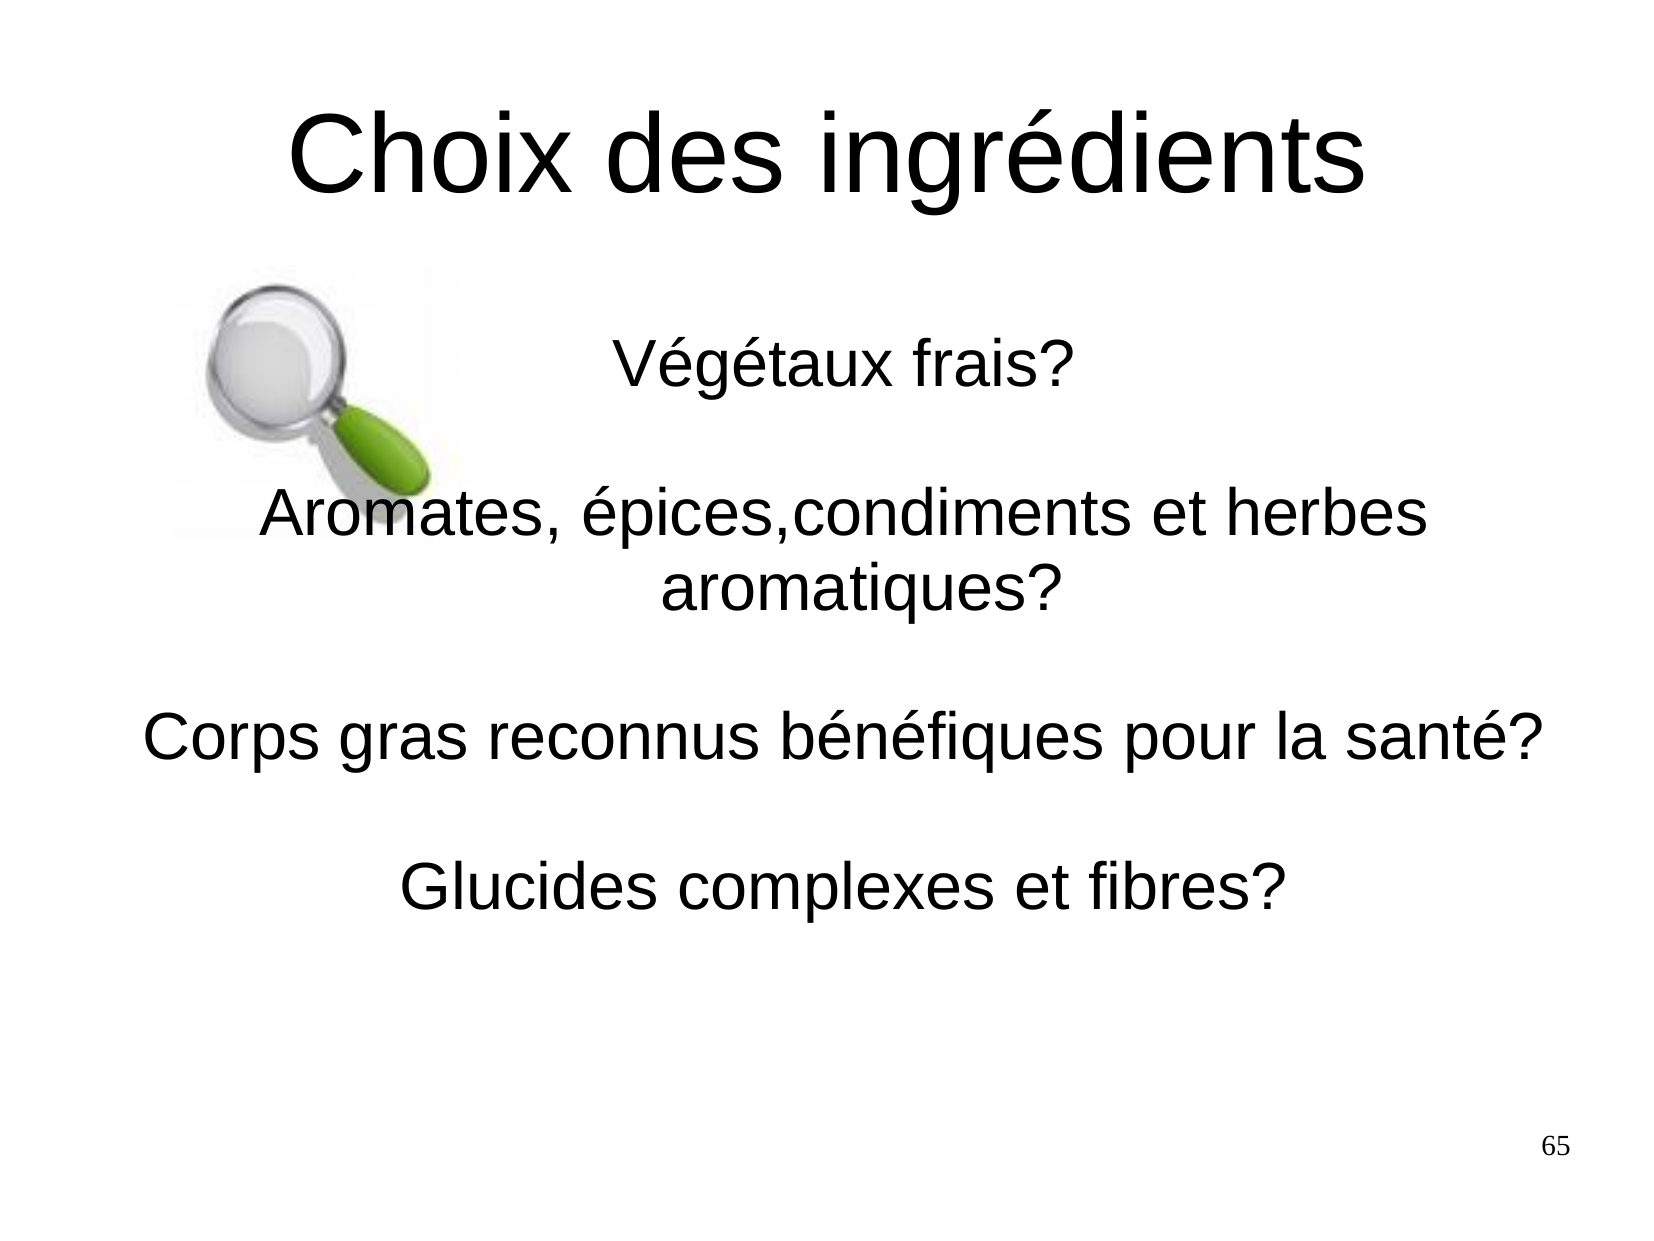

# Choix des ingrédients
Végétaux frais?
Aromates, épices,condiments et herbes aromatiques?
Corps gras reconnus bénéfiques pour la santé?
Glucides complexes et fibres?
65